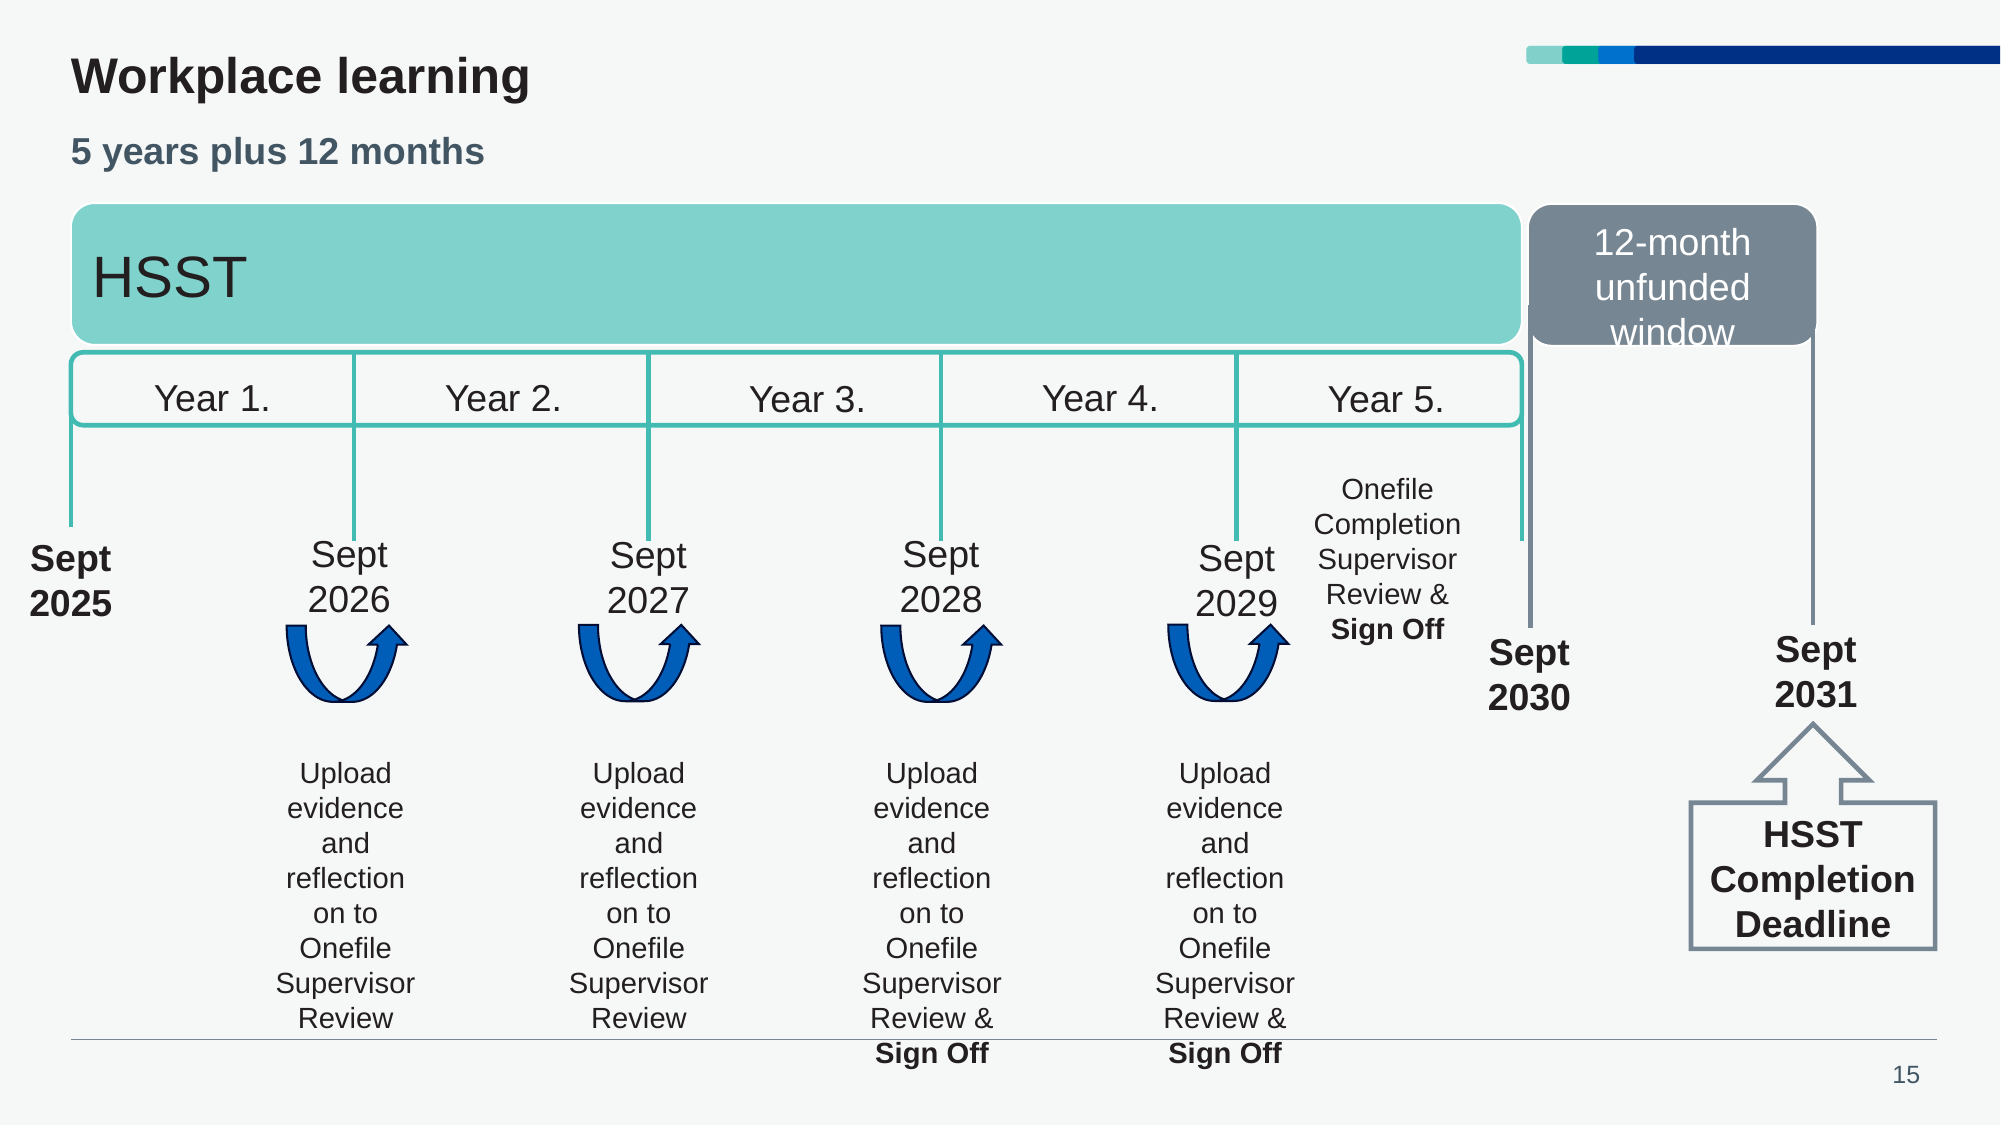

# Workplace learning
5 years plus 12 months
HSST
12-month unfunded window
Year 1.
Year 2.
Year 4.
Year 3.
Year 5.
Onefile Completion Supervisor Review & Sign Off
Sept 2026
Sept 2028
Sept 2027
Sept 2025
Sept 2029
Sept 2031
Sept 2030
HSST Completion Deadline
Upload evidence and reflection
on to Onefile
Supervisor Review
Upload evidence and reflection
on to Onefile
Supervisor Review
Upload evidence and reflection
on to Onefile Supervisor Review & Sign Off
Upload evidence and reflection
on to Onefile Supervisor Review & Sign Off